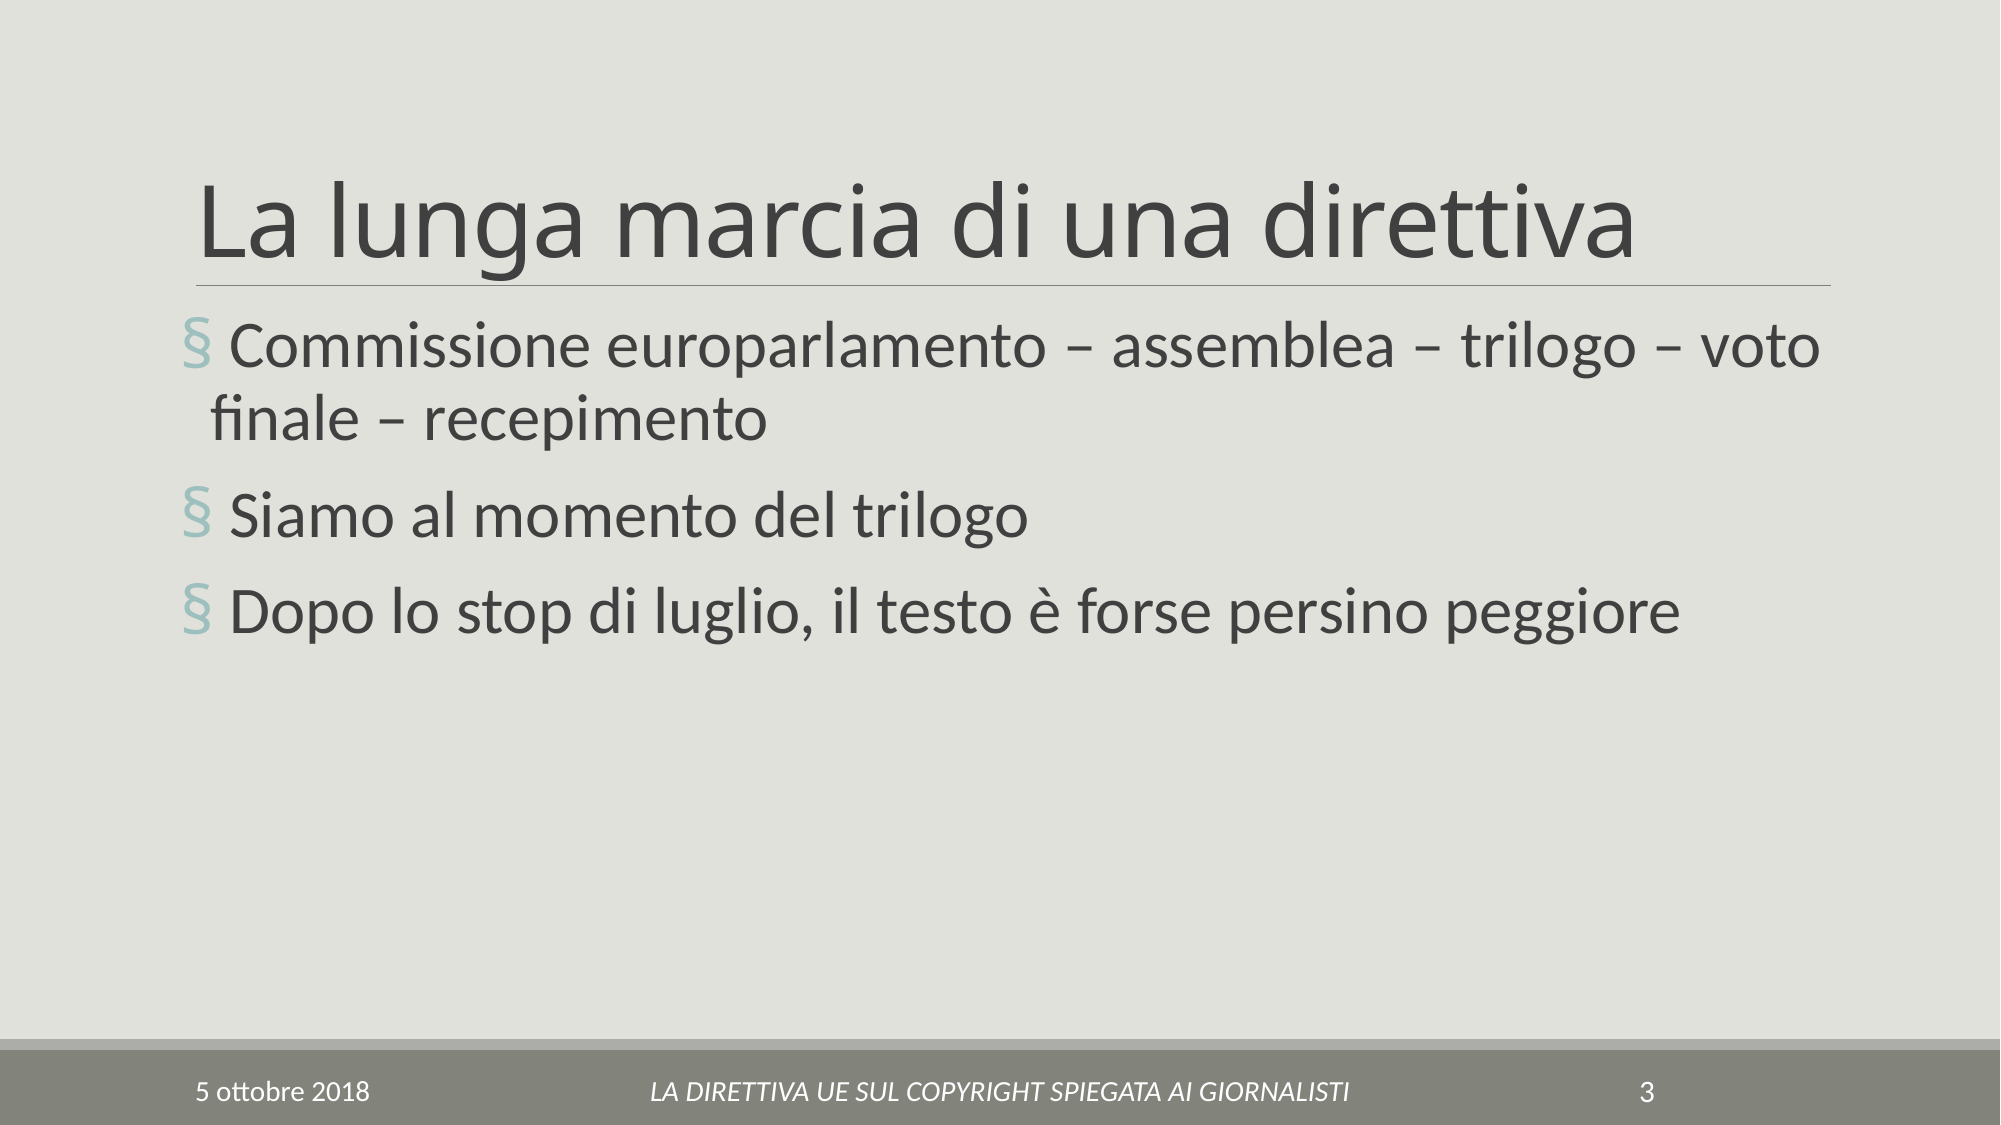

# La lunga marcia di una direttiva
 Commissione europarlamento – assemblea – trilogo – voto finale – recepimento
 Siamo al momento del trilogo
 Dopo lo stop di luglio, il testo è forse persino peggiore
5 ottobre 2018
La direttiva Ue sul copyright spiegata ai giornalisti
3